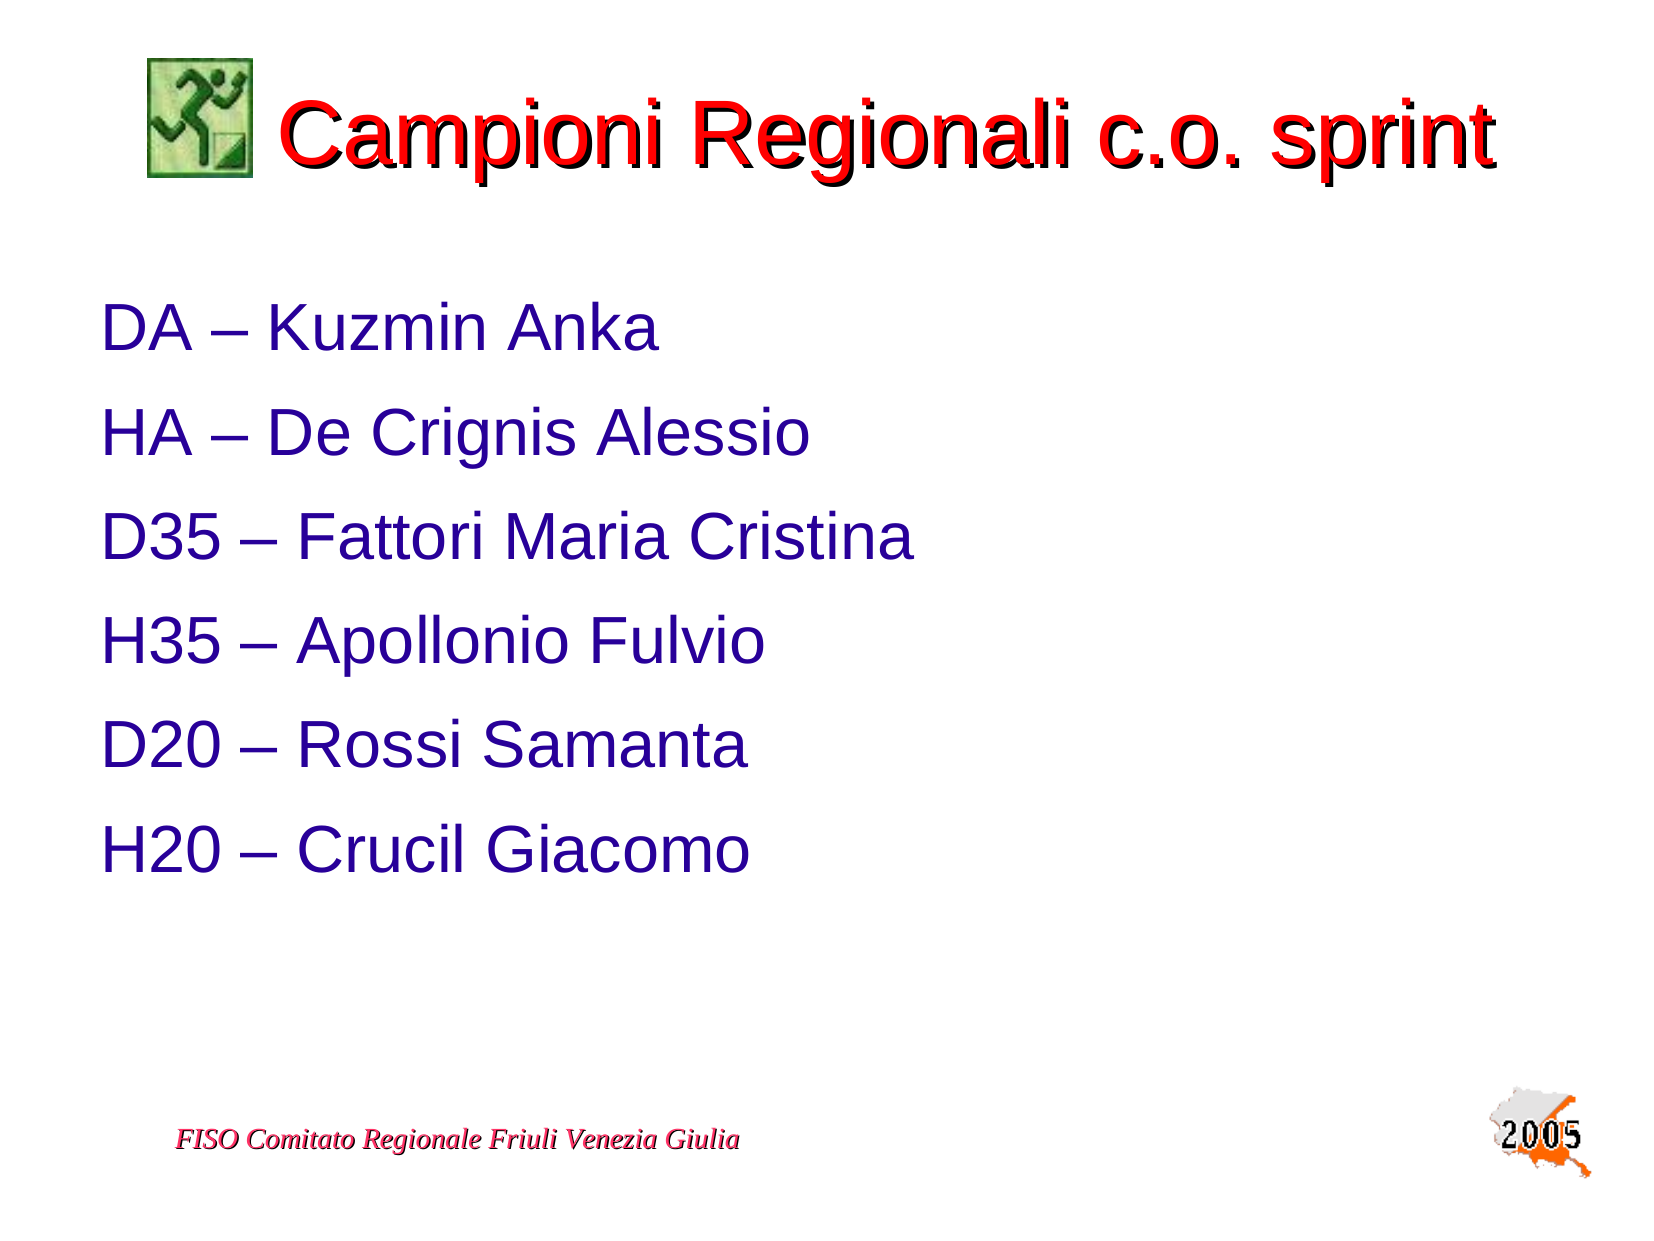

# Campioni Regionali c.o. sprint
DA – Kuzmin Anka
HA – De Crignis Alessio
D35 – Fattori Maria Cristina
H35 – Apollonio Fulvio
D20 – Rossi Samanta
H20 – Crucil Giacomo